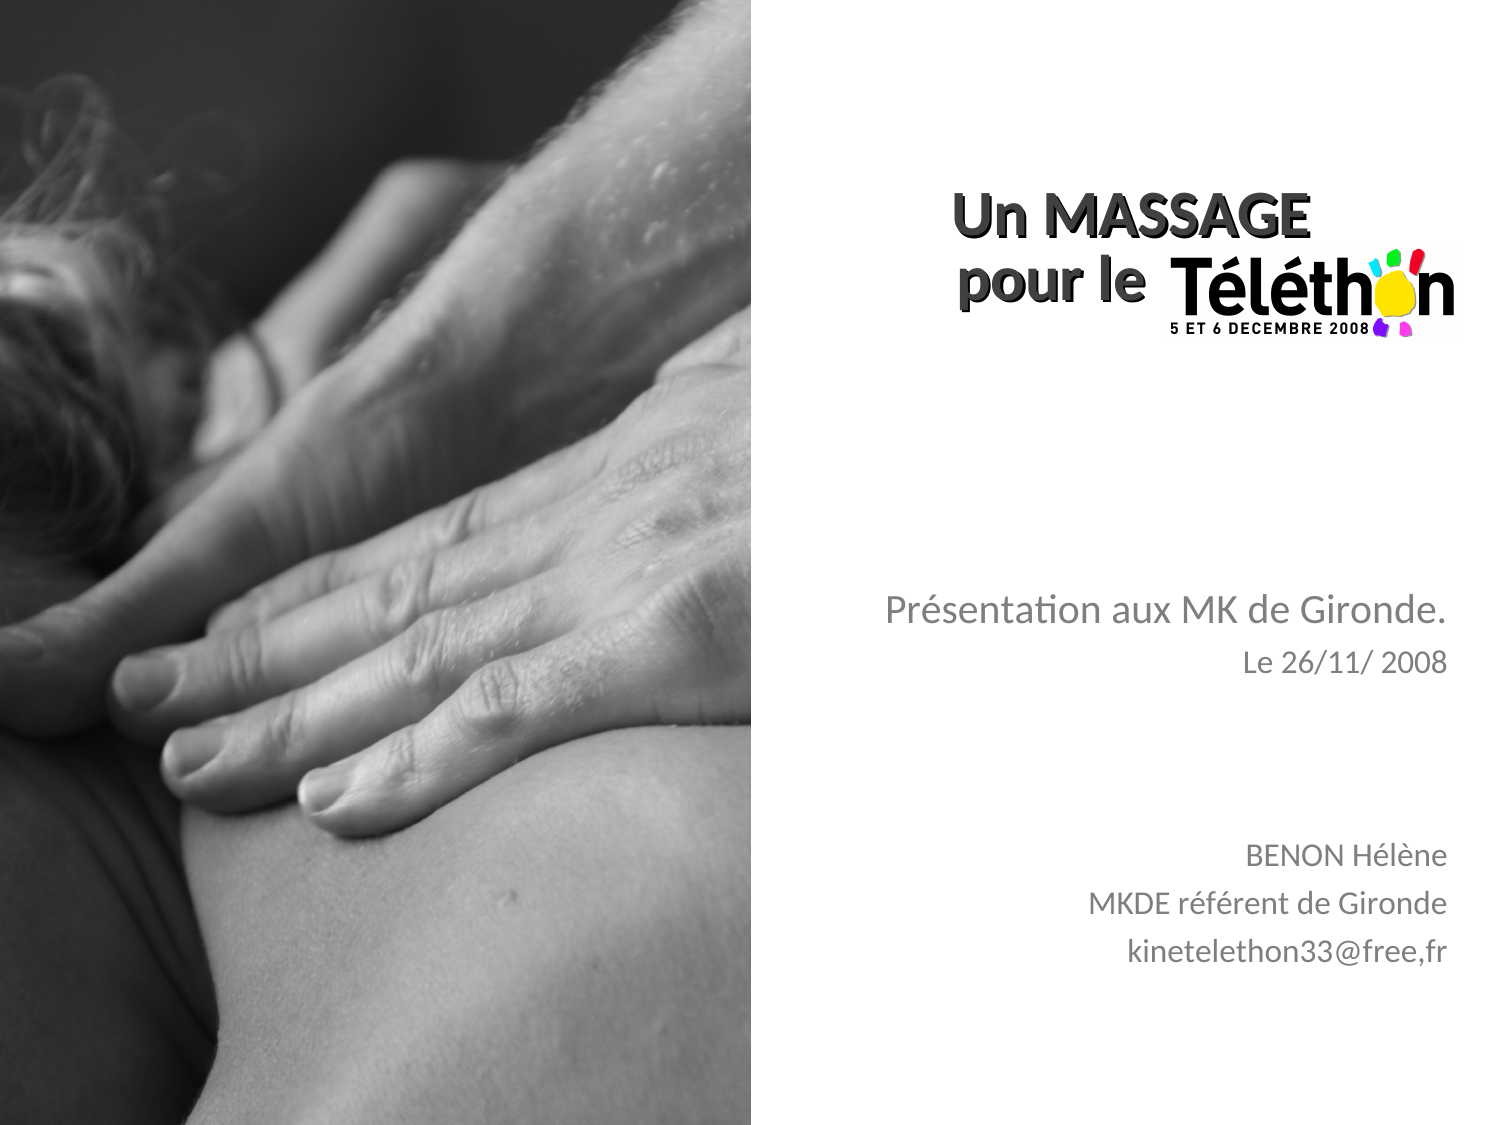

# Un MASSAGE pour le
Présentation aux MK de Gironde.
Le 26/11/ 2008
BENON Hélène
 MKDE référent de Gironde
kinetelethon33@free,fr